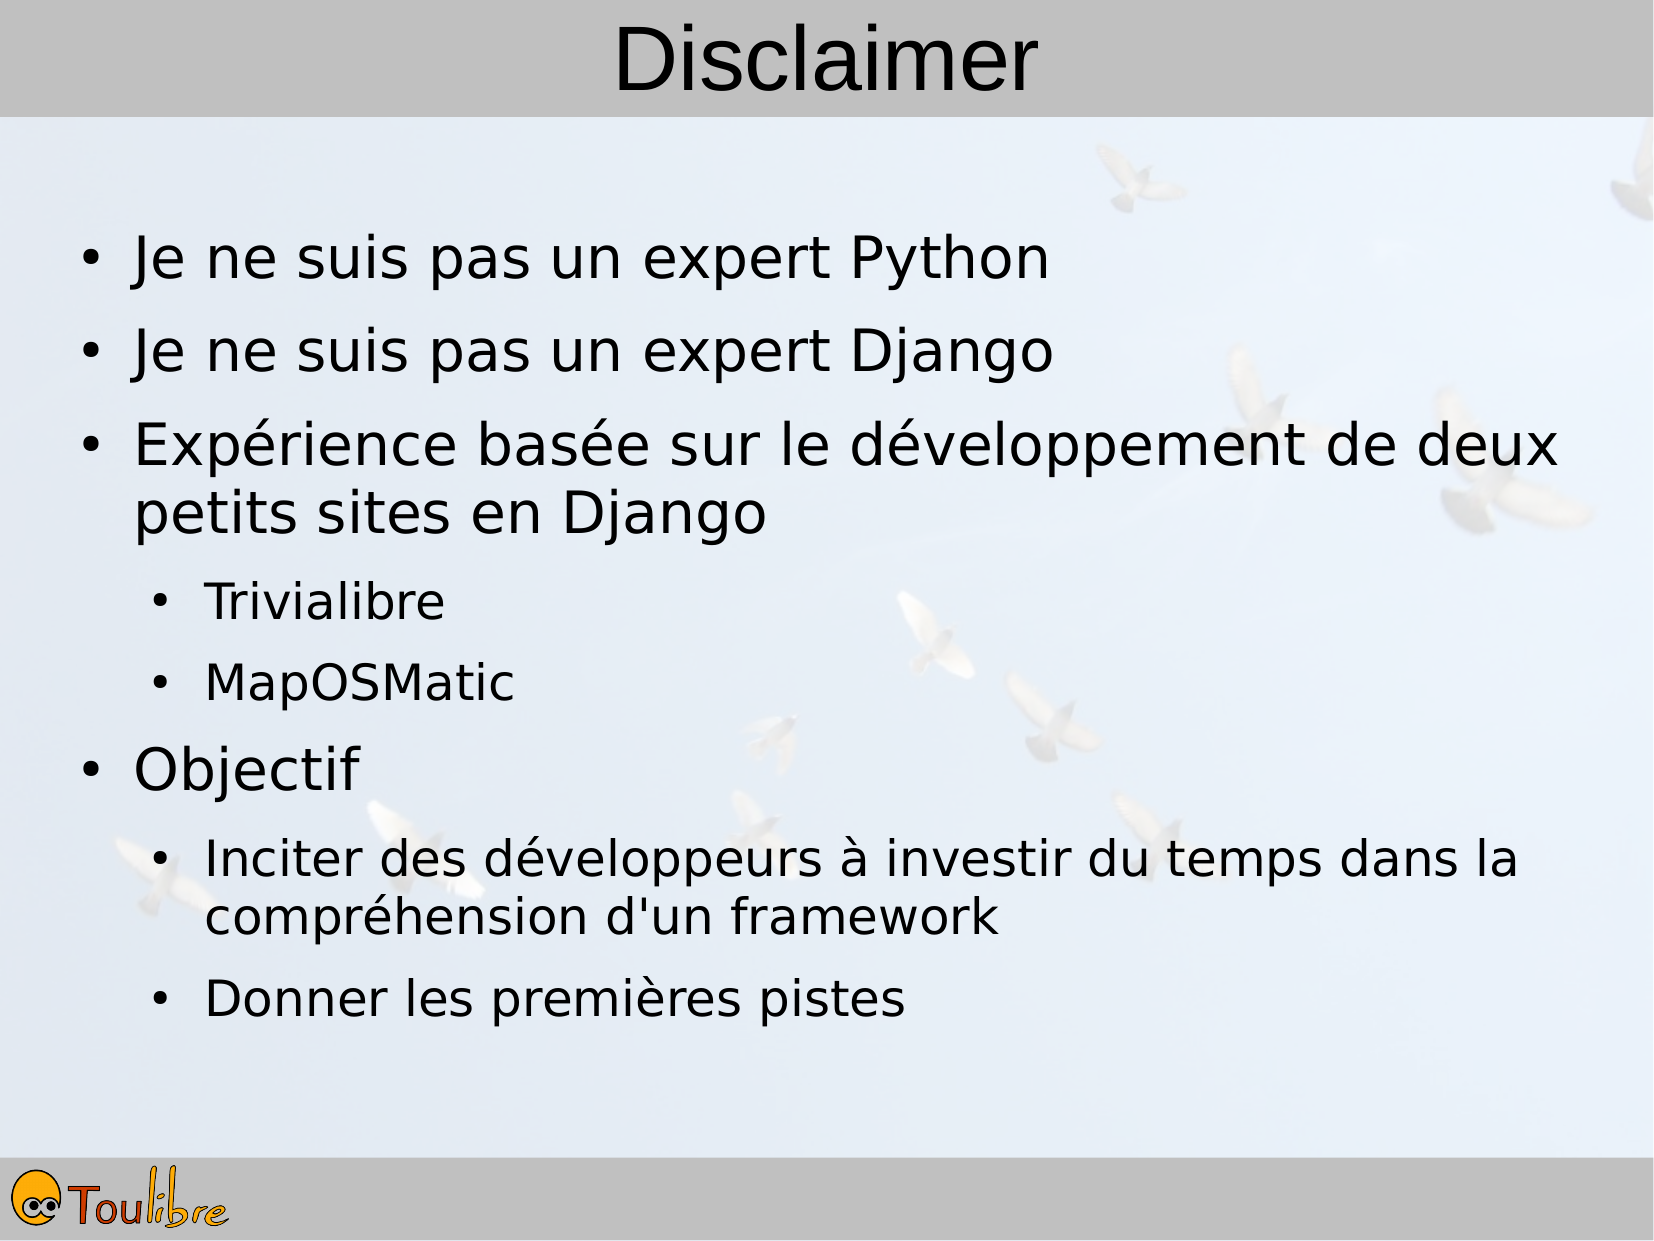

# Disclaimer
Je ne suis pas un expert Python
Je ne suis pas un expert Django
Expérience basée sur le développement de deux petits sites en Django
Trivialibre
MapOSMatic
Objectif
Inciter des développeurs à investir du temps dans la compréhension d'un framework
Donner les premières pistes